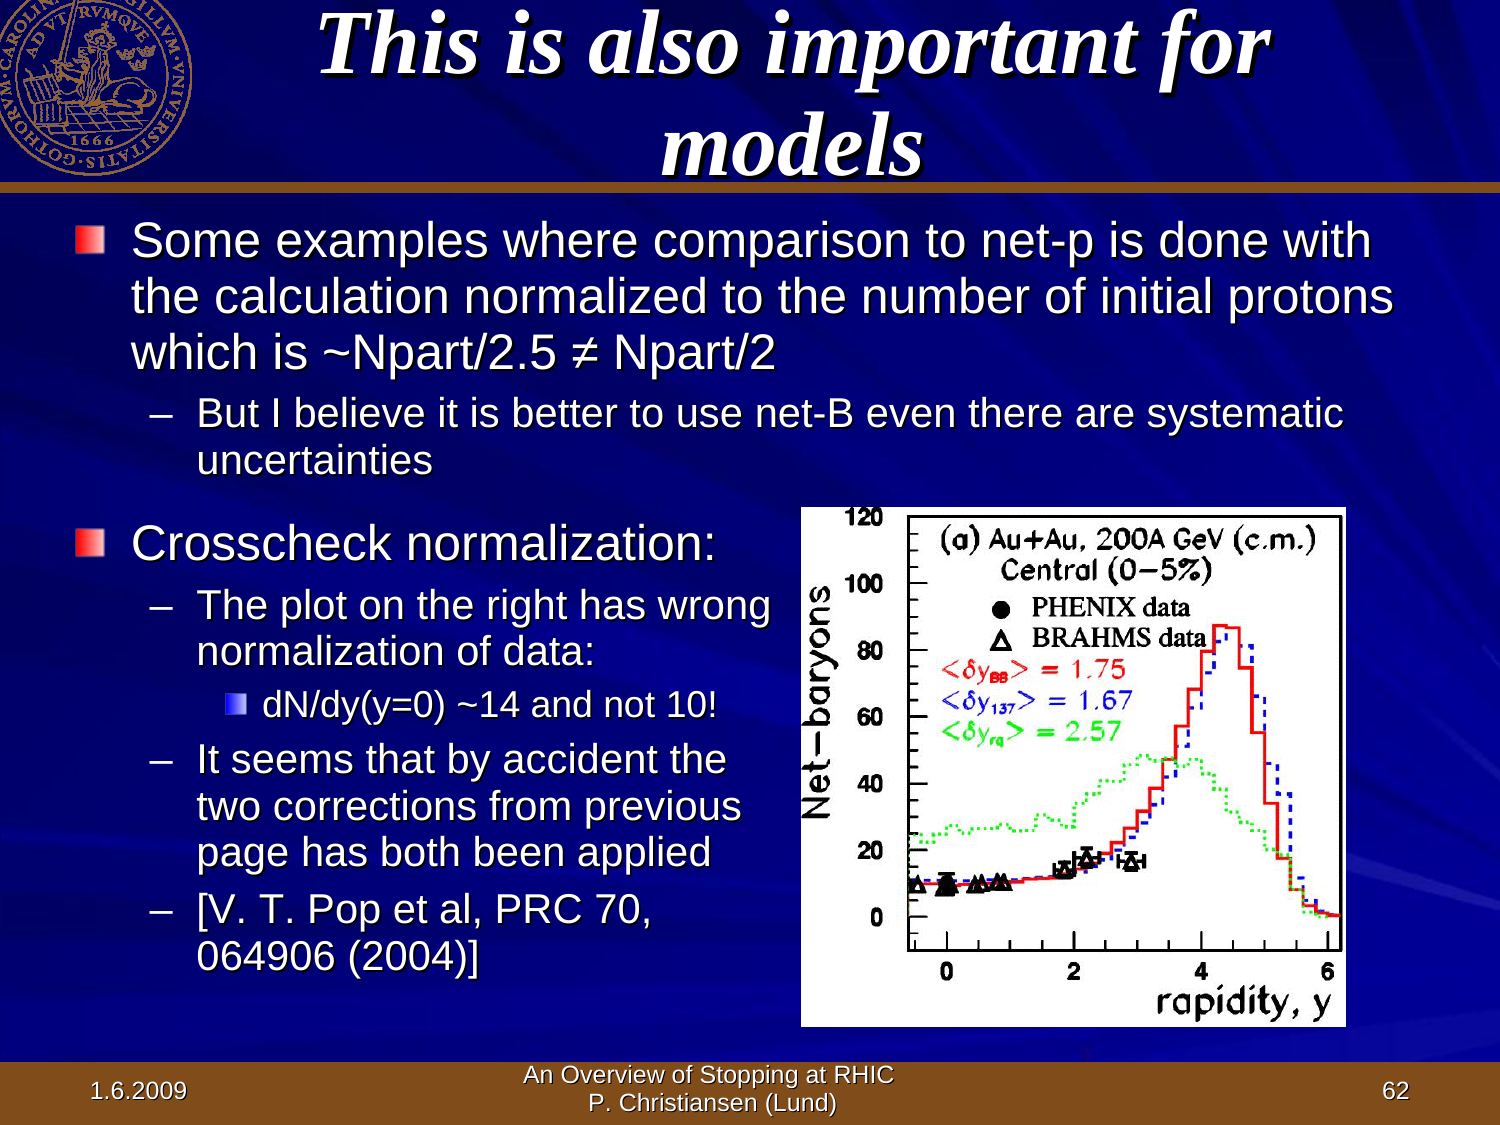

# This is also important for models
Some examples where comparison to net-p is done with the calculation normalized to the number of initial protons which is ~Npart/2.5 ≠ Npart/2
But I believe it is better to use net-B even there are systematic uncertainties
Crosscheck normalization:
The plot on the right has wrong normalization of data:
dN/dy(y=0) ~14 and not 10!
It seems that by accident the two corrections from previous page has both been applied
[V. T. Pop et al, PRC 70, 064906 (2004)]
62